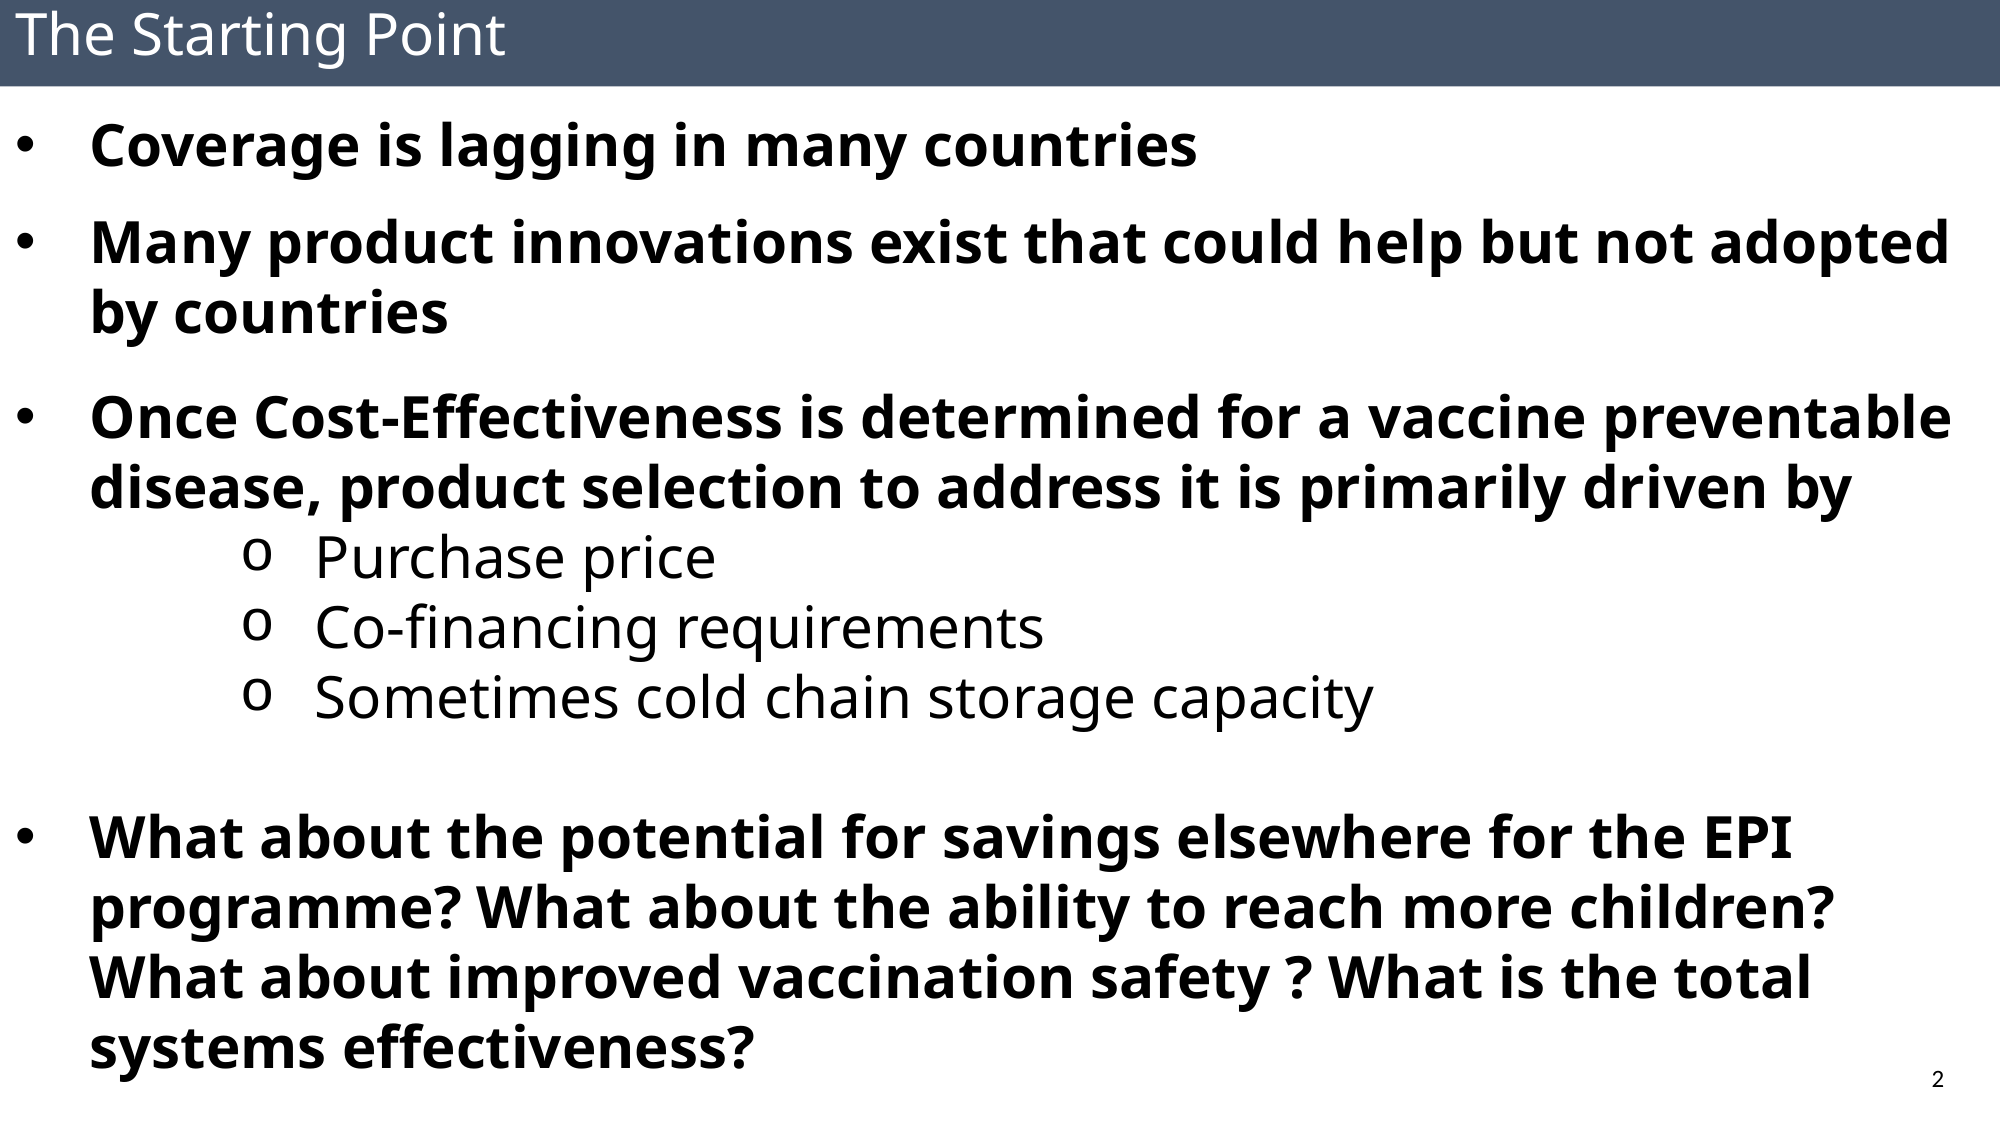

The Starting Point
Coverage is lagging in many countries
Many product innovations exist that could help but not adopted by countries
Once Cost-Effectiveness is determined for a vaccine preventable disease, product selection to address it is primarily driven by
Purchase price
Co-financing requirements
Sometimes cold chain storage capacity
What about the potential for savings elsewhere for the EPI programme? What about the ability to reach more children? What about improved vaccination safety ? What is the total systems effectiveness?